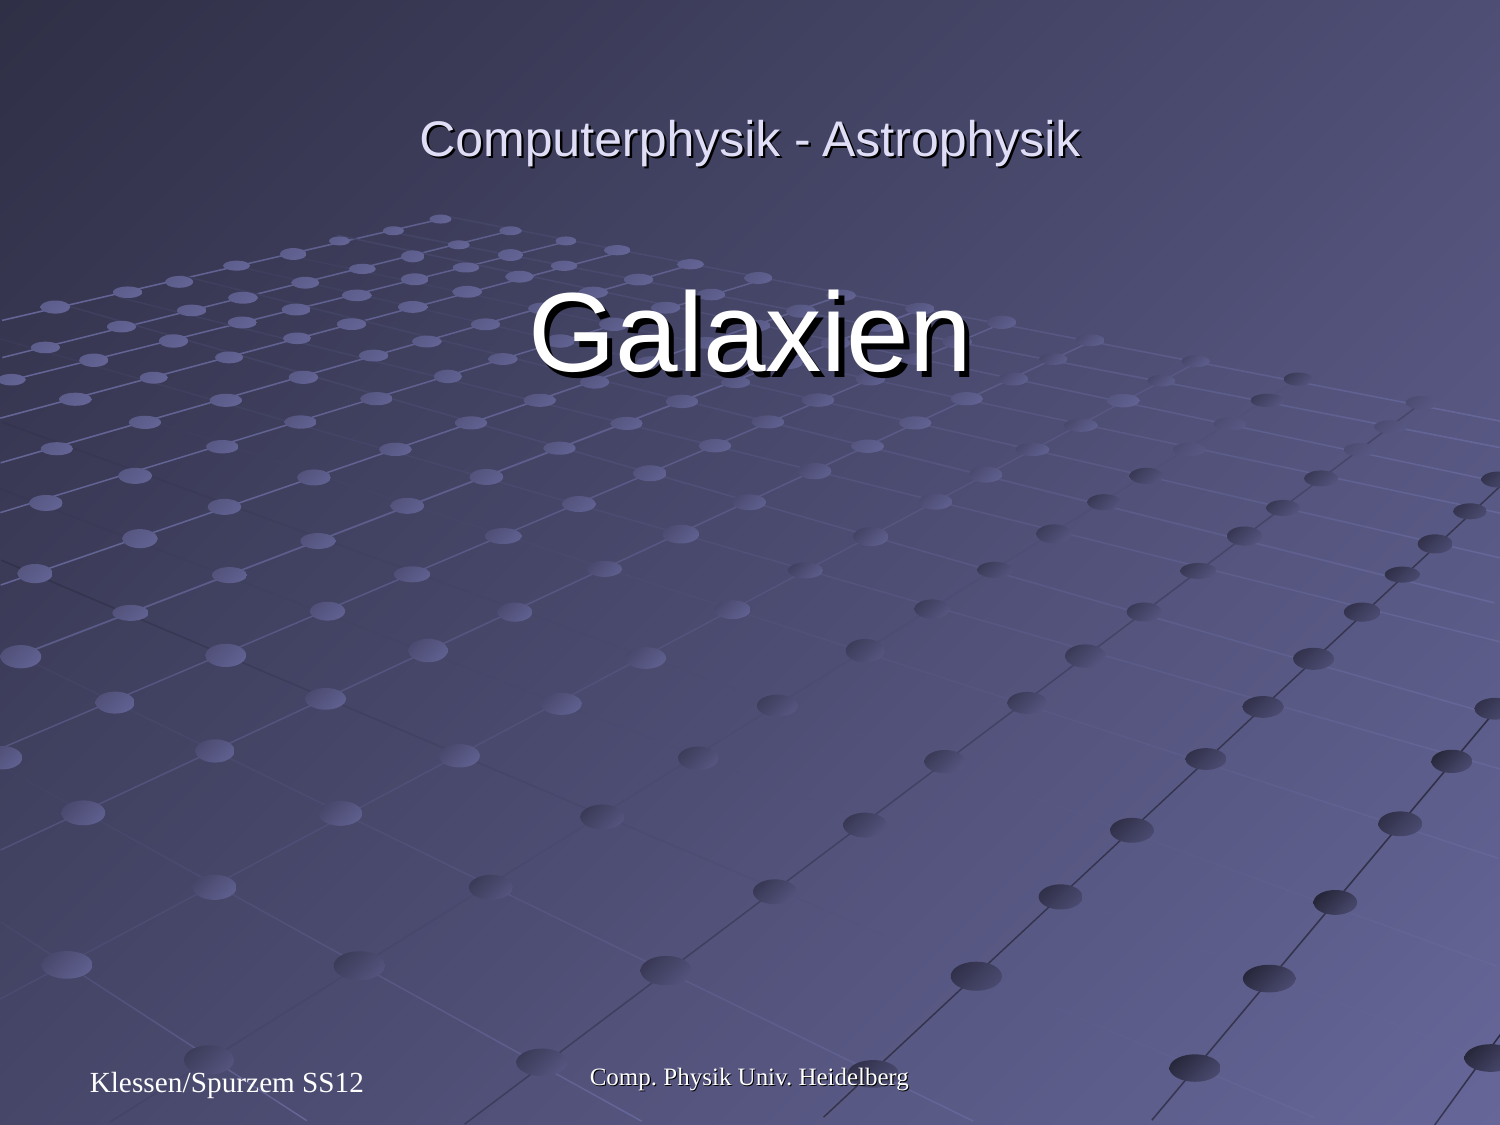

Computerphysik - Astrophysik
# Galaxien
August 22, 2002